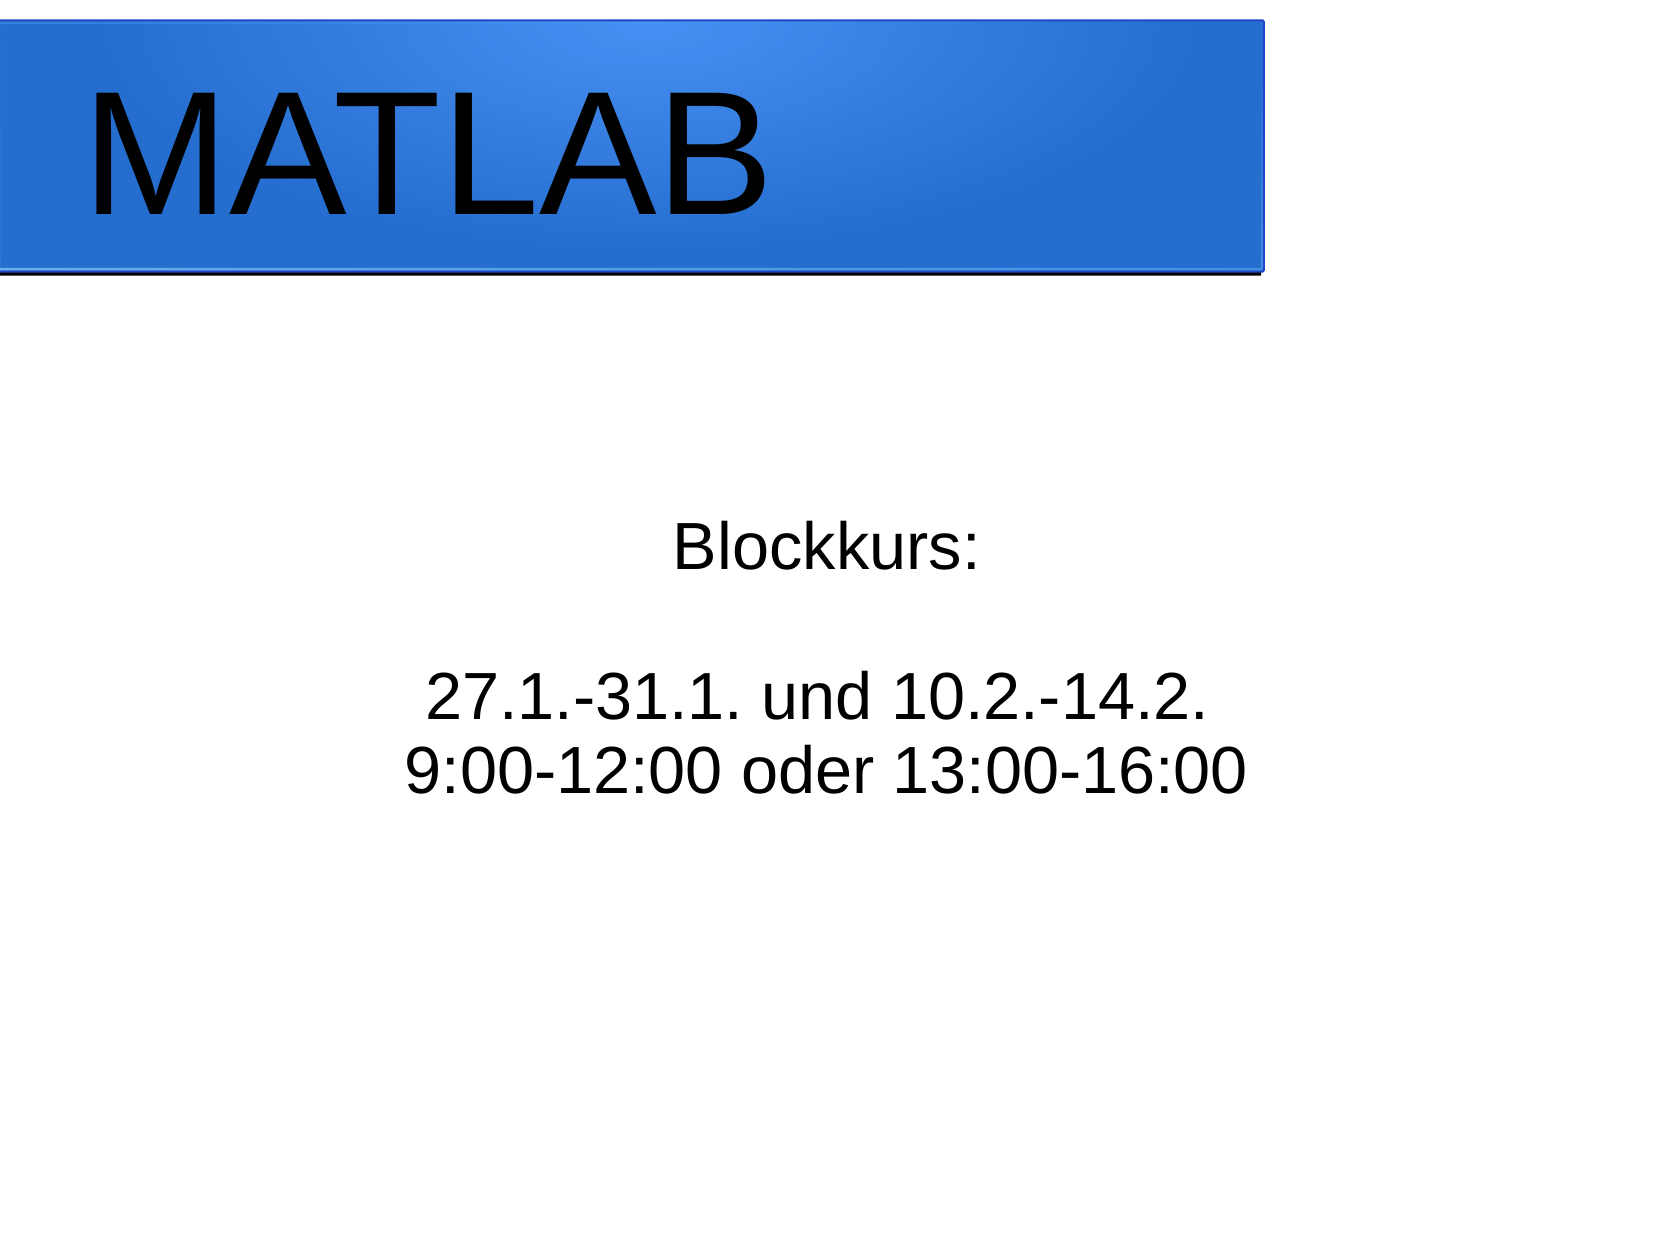

# MATLAB
Blockkurs:
27.1.-31.1. und 10.2.-14.2.
9:00-12:00 oder 13:00-16:00